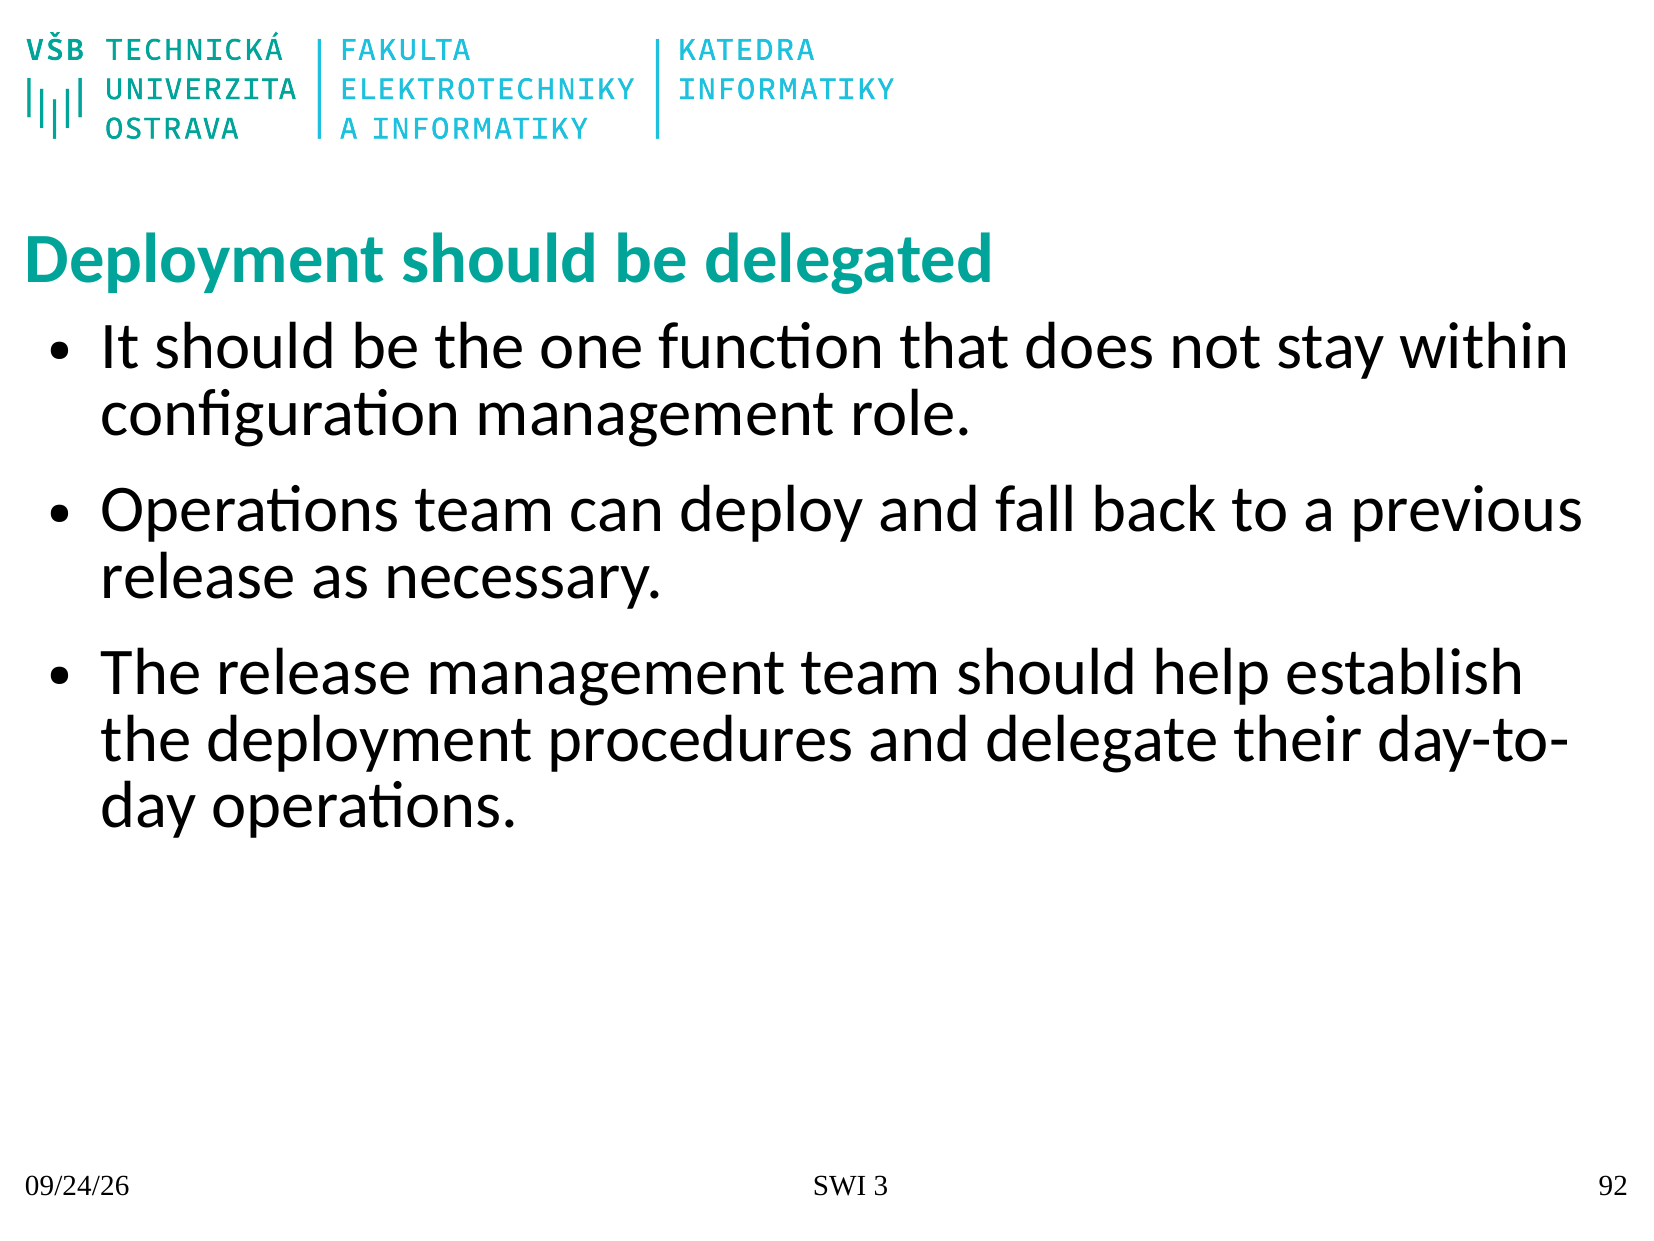

# Deployment should be delegated
It should be the one function that does not stay within configuration management role.
Operations team can deploy and fall back to a previous release as necessary.
The release management team should help establish the deployment procedures and delegate their day-to-day operations.
SWI 3
92